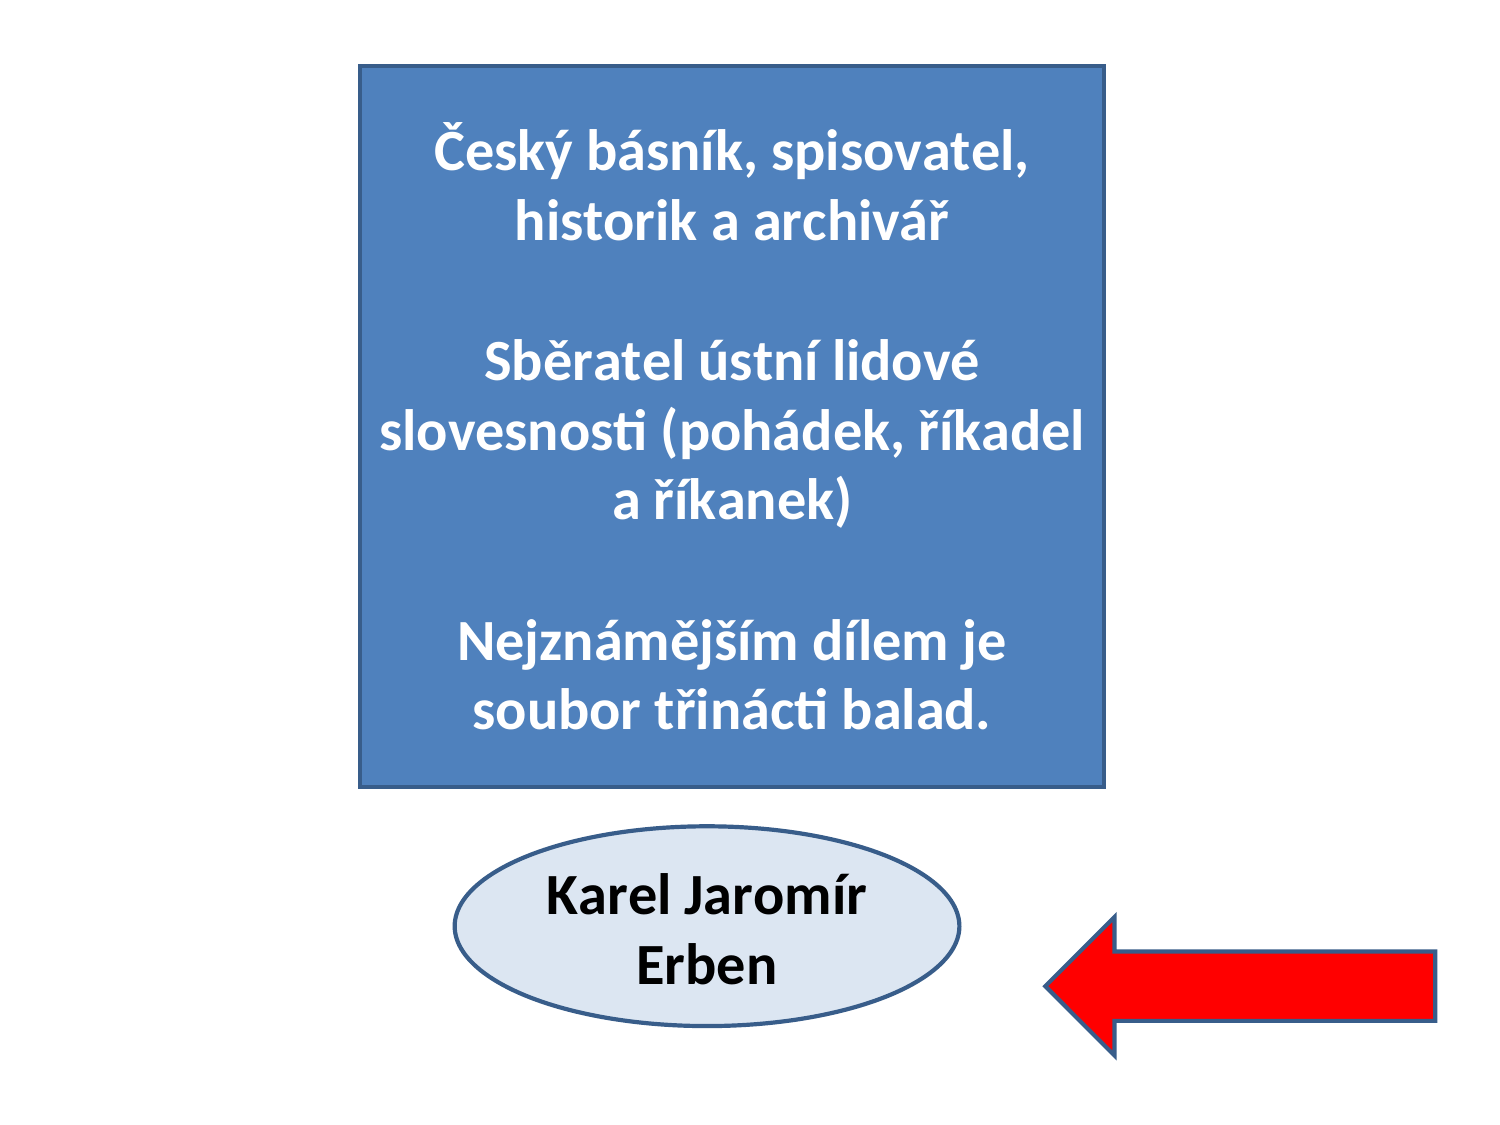

#
Český básník, spisovatel, historik a archivář
Sběratel ústní lidové slovesnosti (pohádek, říkadel a říkanek)
Nejznámějším dílem je soubor třinácti balad.
Karel Jaromír Erben